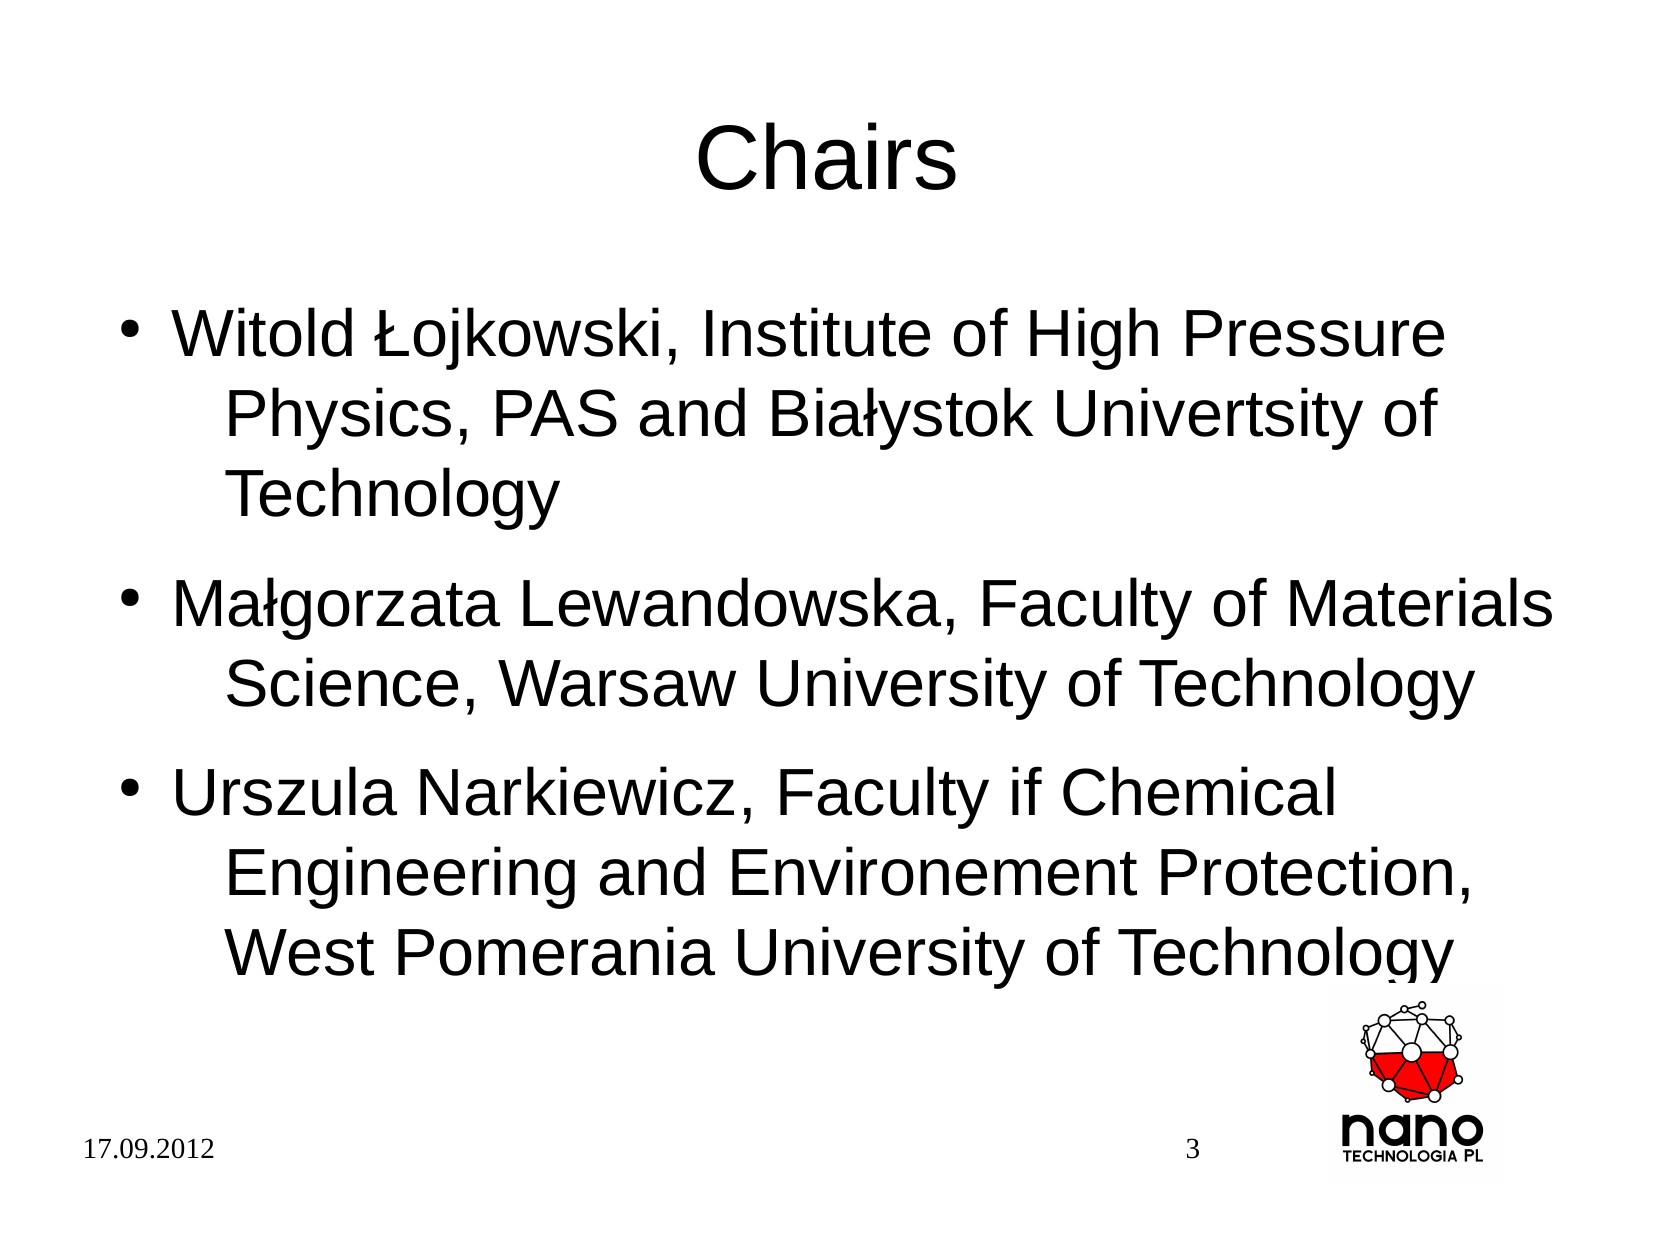

# Chairs
Witold Łojkowski, Institute of High Pressure Physics, PAS and Białystok Univertsity of Technology
Małgorzata Lewandowska, Faculty of Materials Science, Warsaw University of Technology
Urszula Narkiewicz, Faculty if Chemical Engineering and Environement Protection, West Pomerania University of Technology
17.09.2012